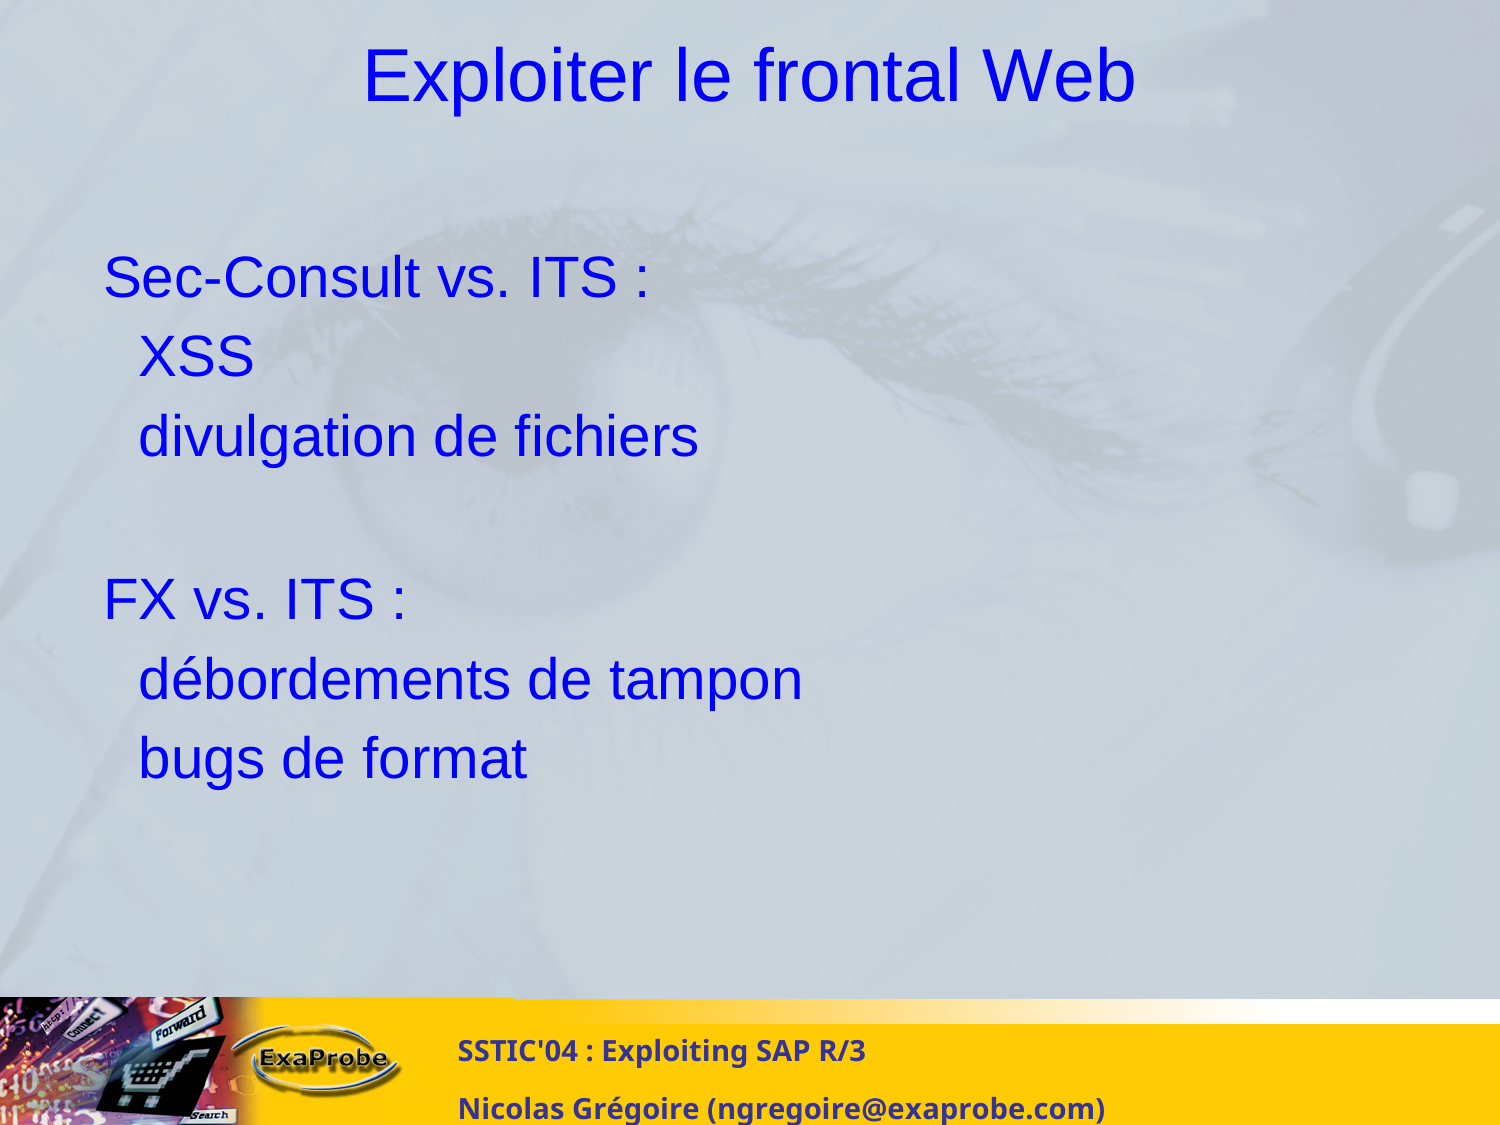

# Exploiter le frontal Web
Sec-Consult vs. ITS :
XSS
divulgation de fichiers
FX vs. ITS :
débordements de tampon
bugs de format